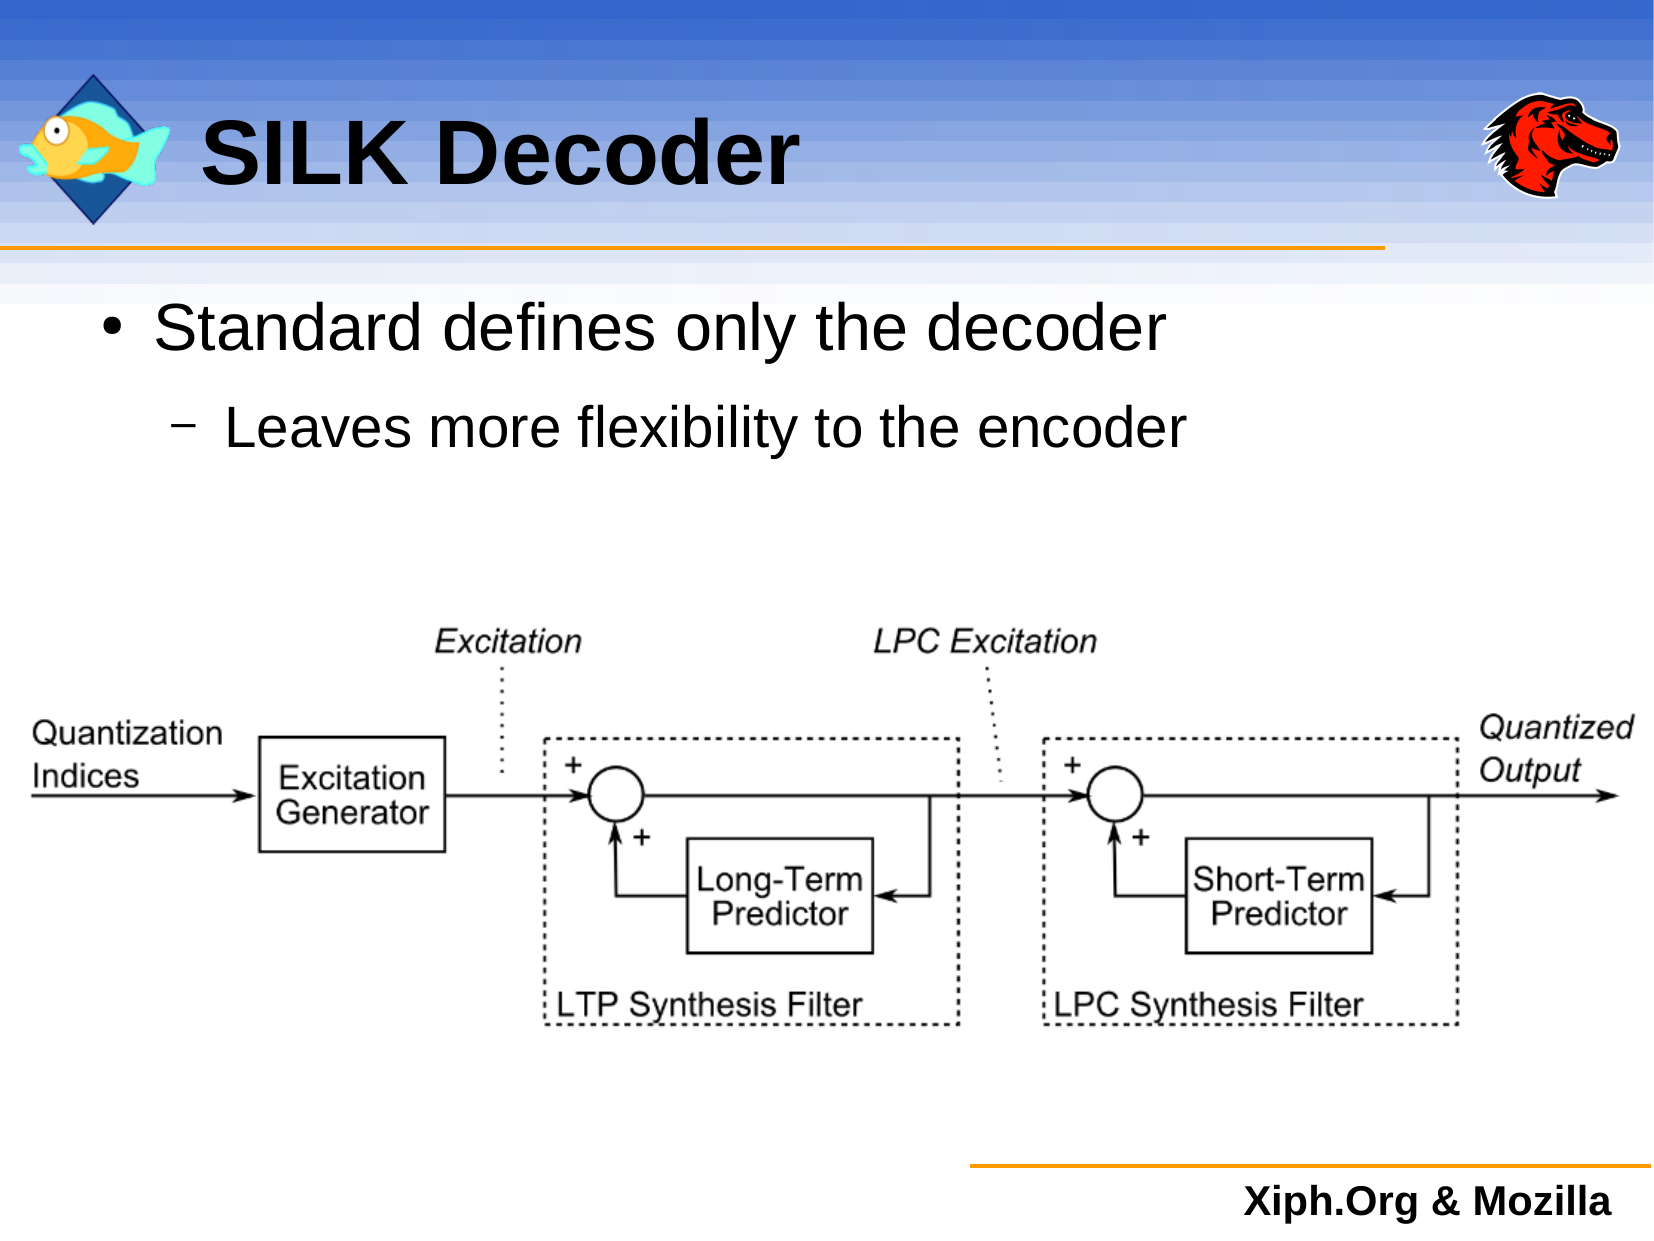

# SILK Decoder
Standard defines only the decoder
Leaves more flexibility to the encoder